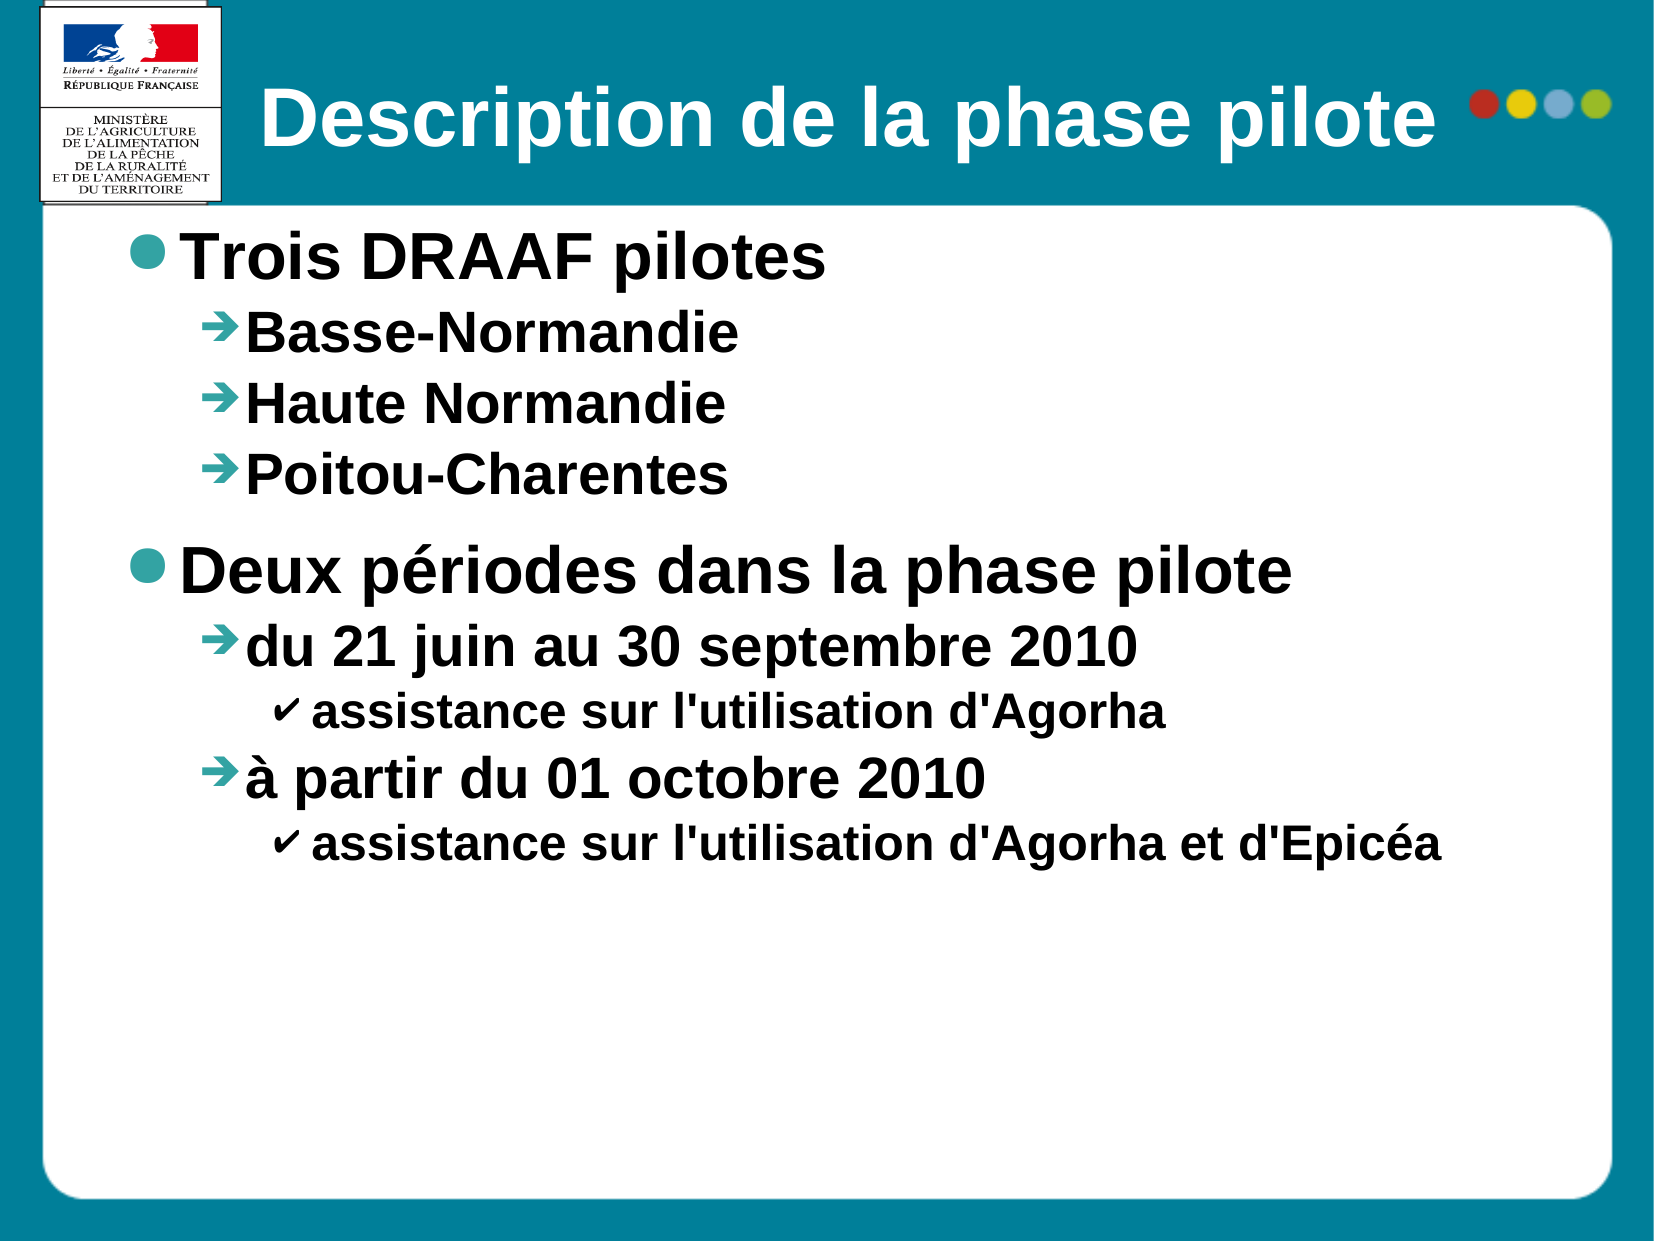

# Description de la phase pilote
Trois DRAAF pilotes
Basse-Normandie
Haute Normandie
Poitou-Charentes
Deux périodes dans la phase pilote
du 21 juin au 30 septembre 2010
assistance sur l'utilisation d'Agorha
à partir du 01 octobre 2010
assistance sur l'utilisation d'Agorha et d'Epicéa